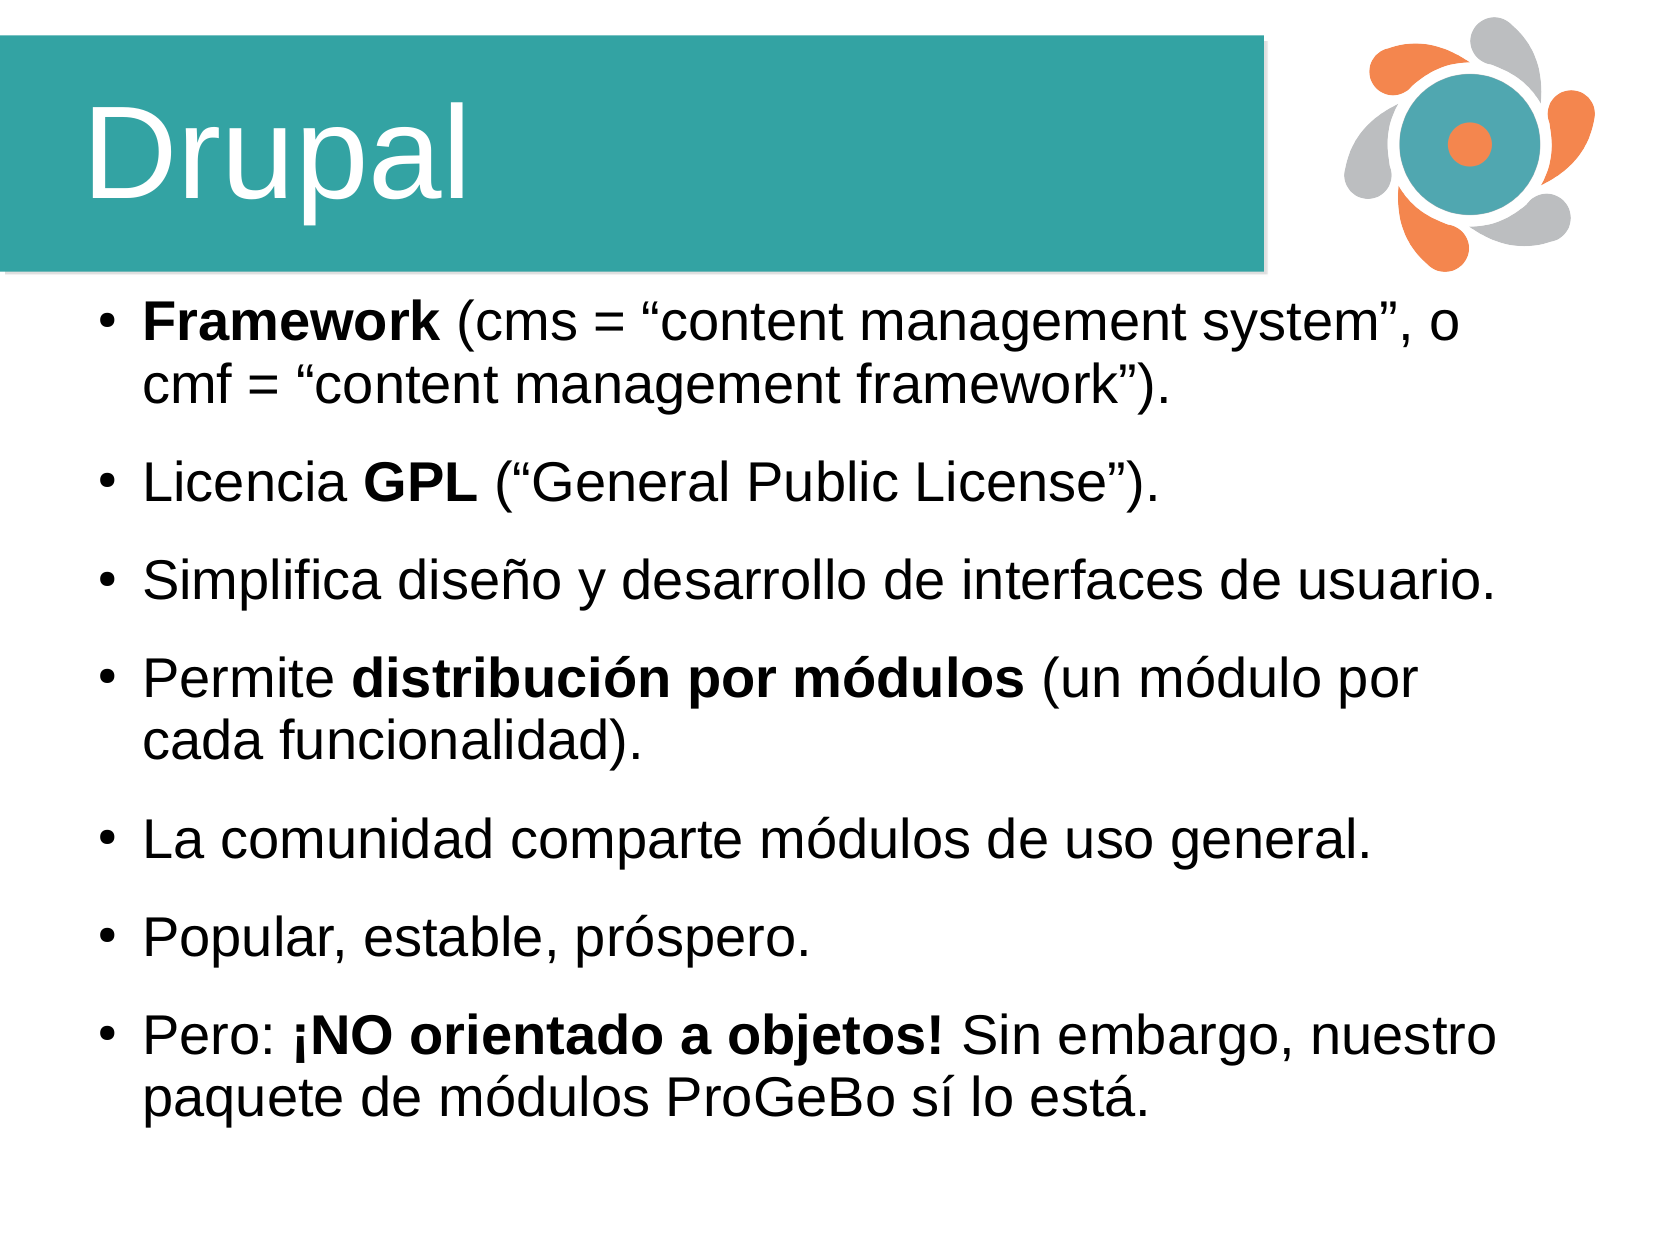

# Drupal
Framework (cms = “content management system”, o cmf = “content management framework”).
Licencia GPL (“General Public License”).
Simplifica diseño y desarrollo de interfaces de usuario.
Permite distribución por módulos (un módulo por cada funcionalidad).
La comunidad comparte módulos de uso general.
Popular, estable, próspero.
Pero: ¡NO orientado a objetos! Sin embargo, nuestro paquete de módulos ProGeBo sí lo está.